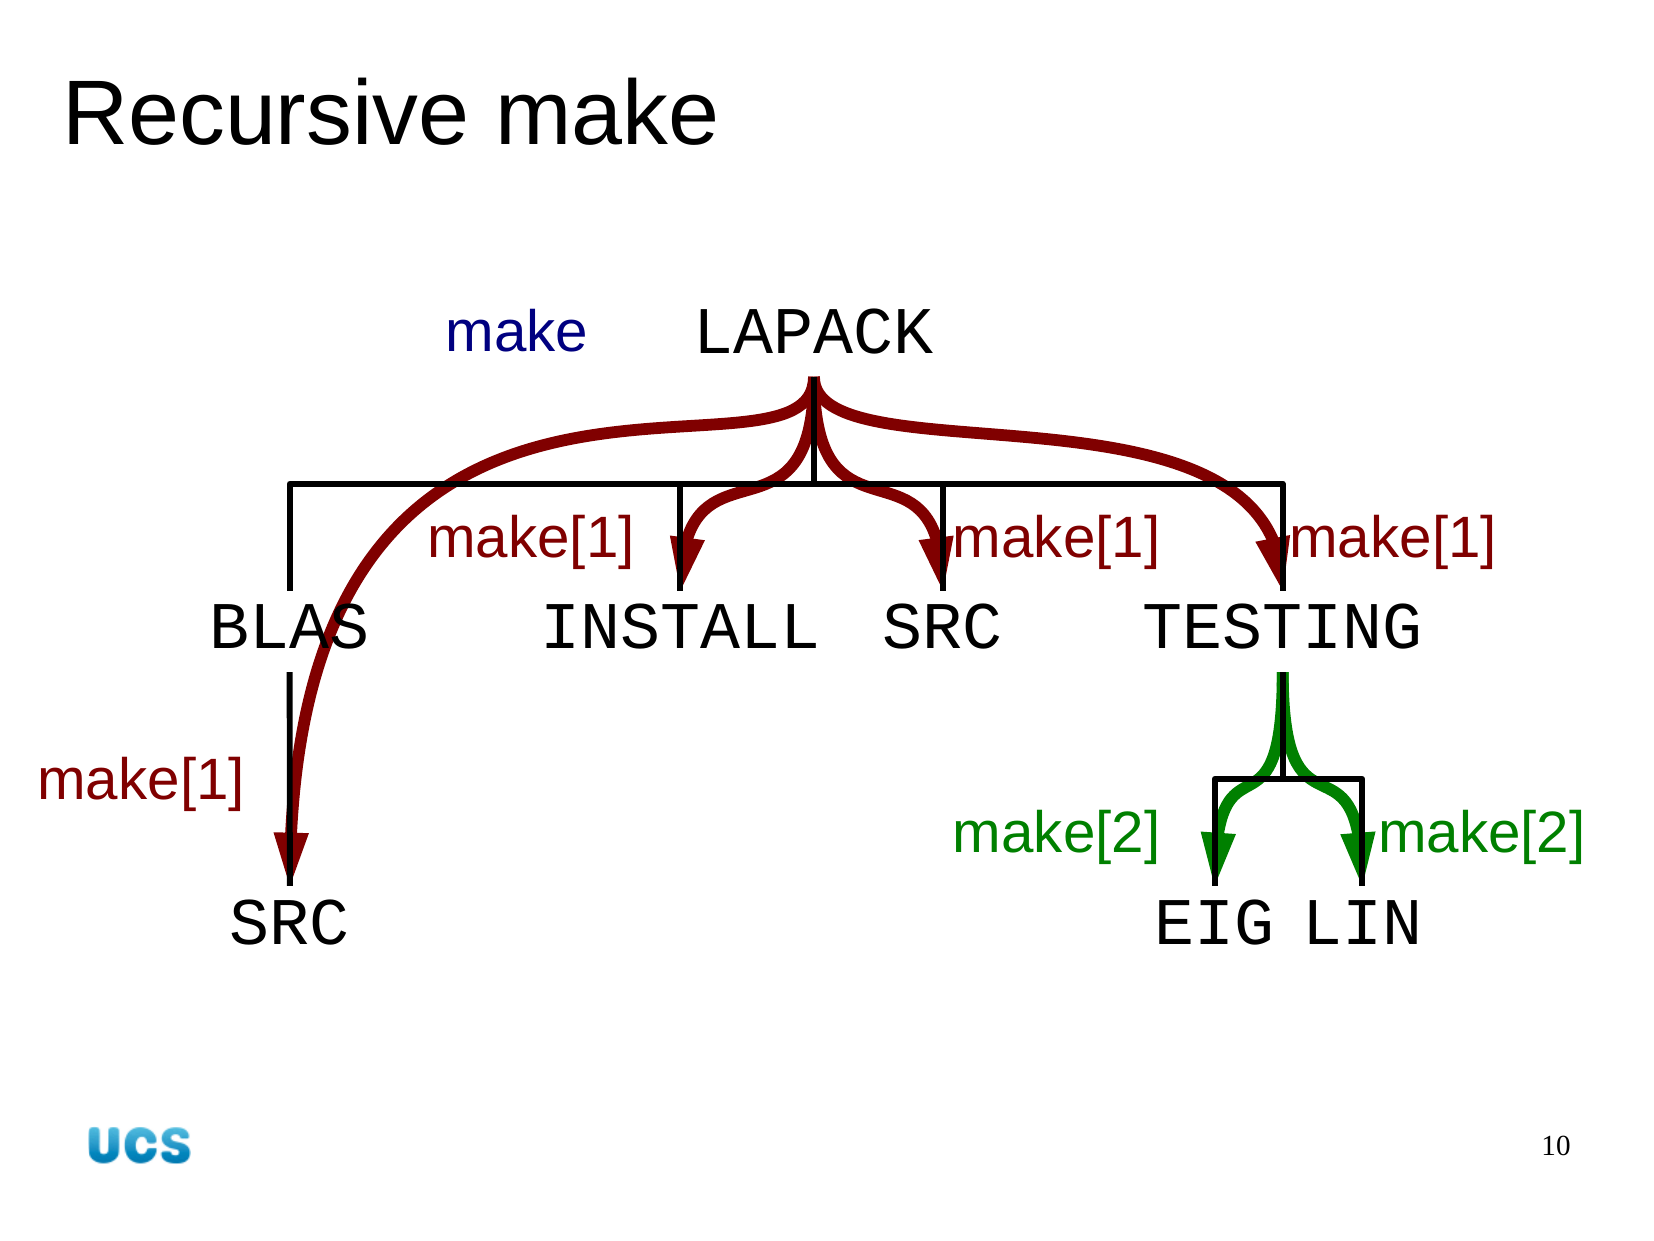

Recursive make
make
LAPACK
make[1]
make[1]
make[1]
BLAS
INSTALL
SRC
TESTING
make[1]
make[2]
make[2]
SRC
EIG
LIN
10